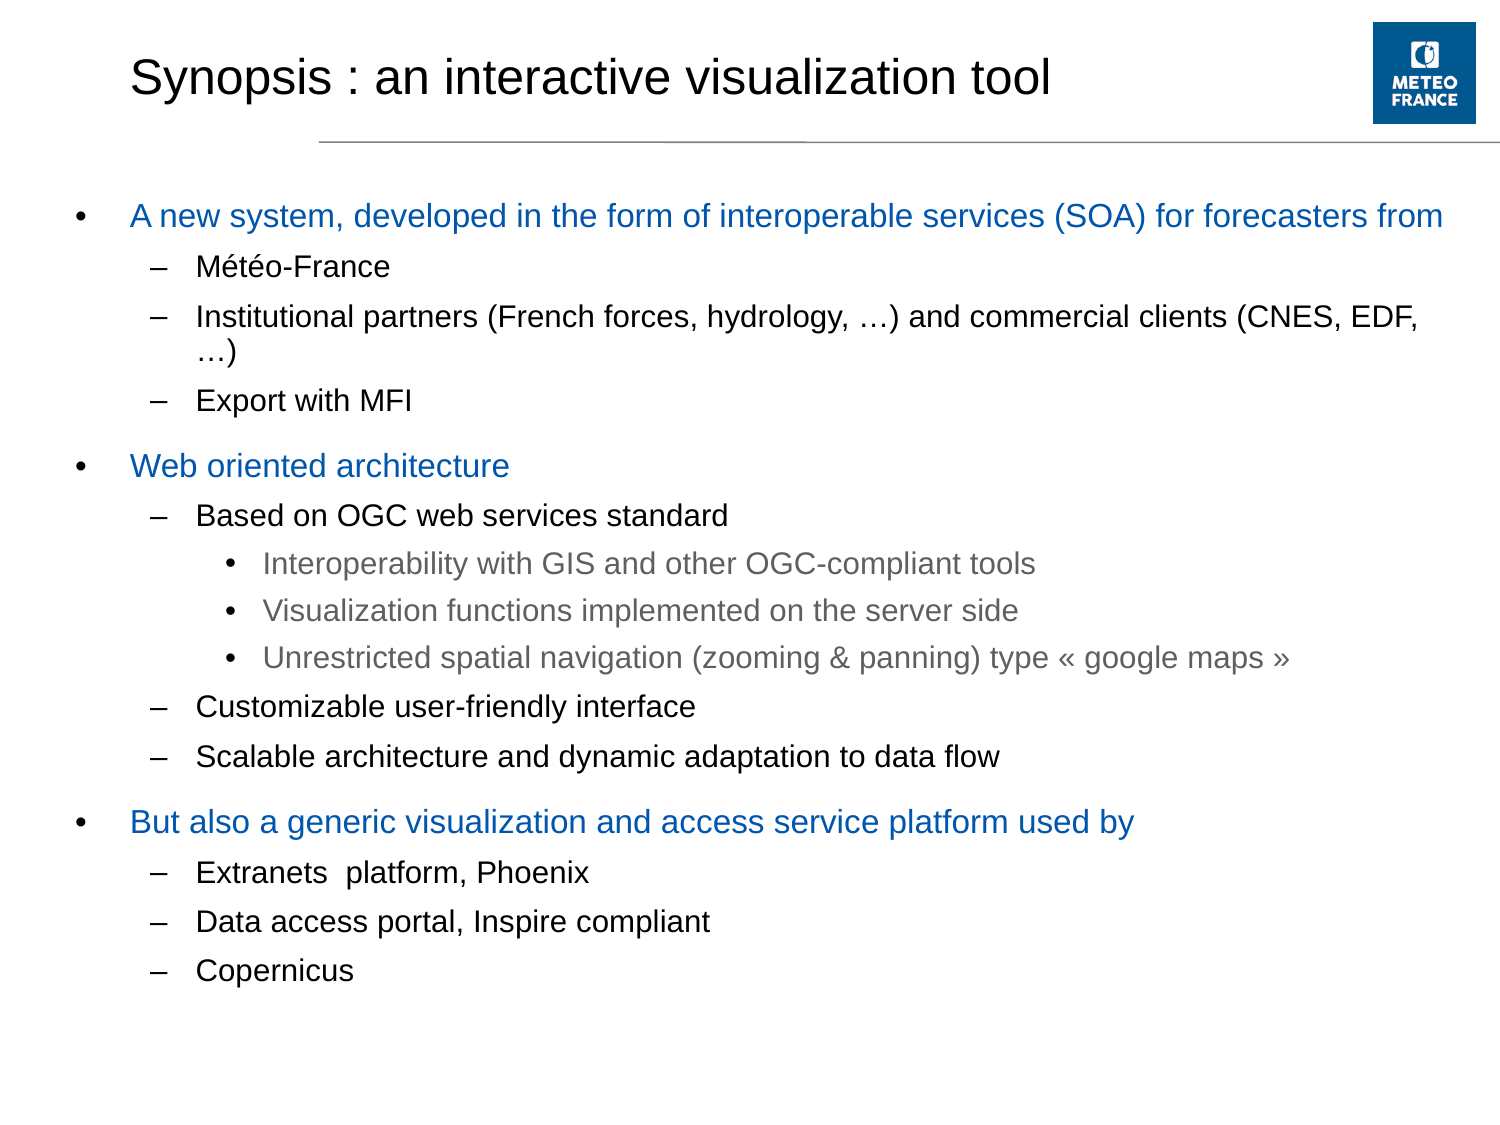

# Synopsis : an interactive visualization tool
A new system, developed in the form of interoperable services (SOA) for forecasters from
Météo-France
Institutional partners (French forces, hydrology, …) and commercial clients (CNES, EDF, …)
Export with MFI
Web oriented architecture
Based on OGC web services standard
Interoperability with GIS and other OGC-compliant tools
Visualization functions implemented on the server side
Unrestricted spatial navigation (zooming & panning) type « google maps »
Customizable user-friendly interface
Scalable architecture and dynamic adaptation to data flow
But also a generic visualization and access service platform used by
Extranets  platform, Phoenix
Data access portal, Inspire compliant
Copernicus